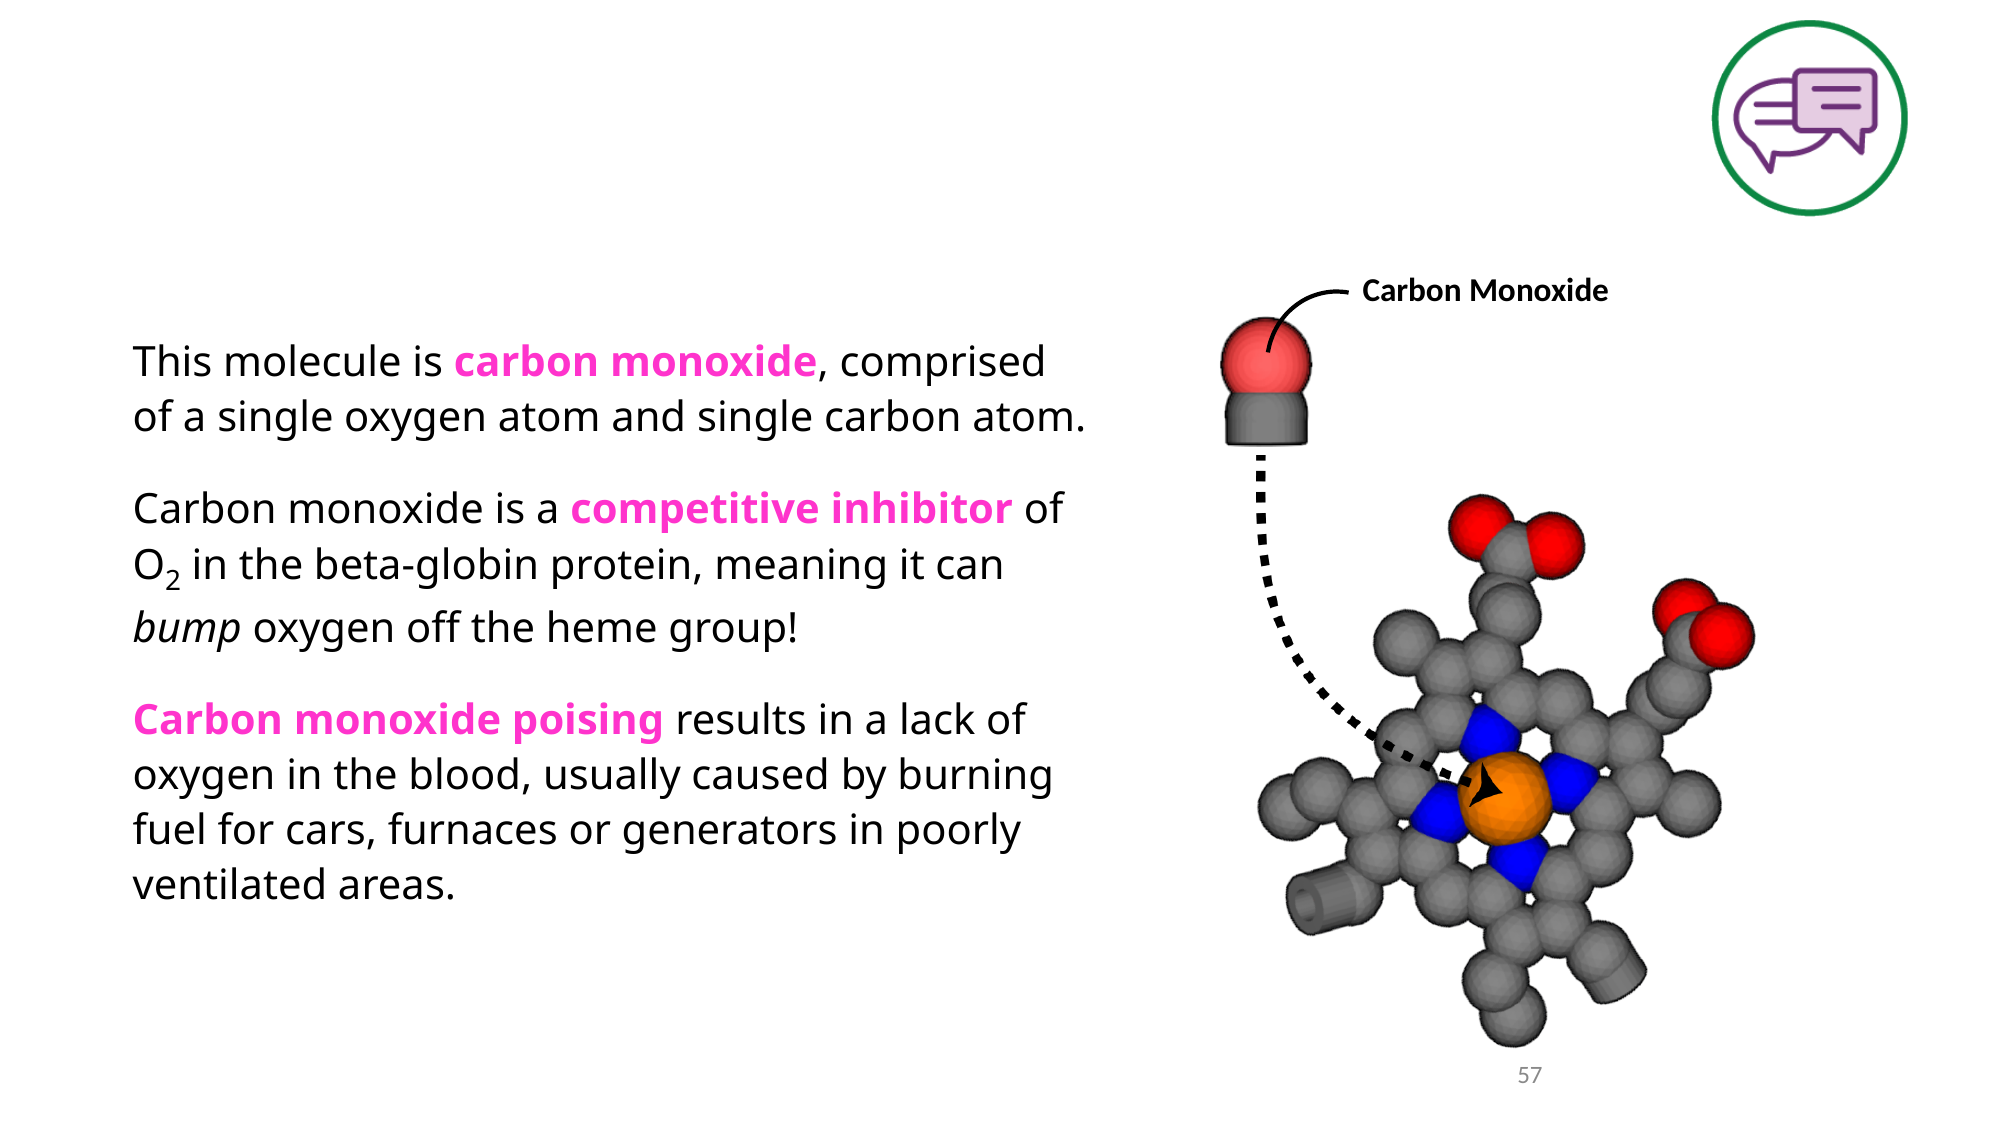

Carbon Monoxide and Competitive Inhibition
Carbon Monoxide
This molecule is carbon monoxide, comprised of a single oxygen atom and single carbon atom.
Carbon monoxide is a competitive inhibitor of O2 in the beta-globin protein, meaning it can bump oxygen off the heme group!
Carbon monoxide poising results in a lack of oxygen in the blood, usually caused by burning fuel for cars, furnaces or generators in poorly ventilated areas.